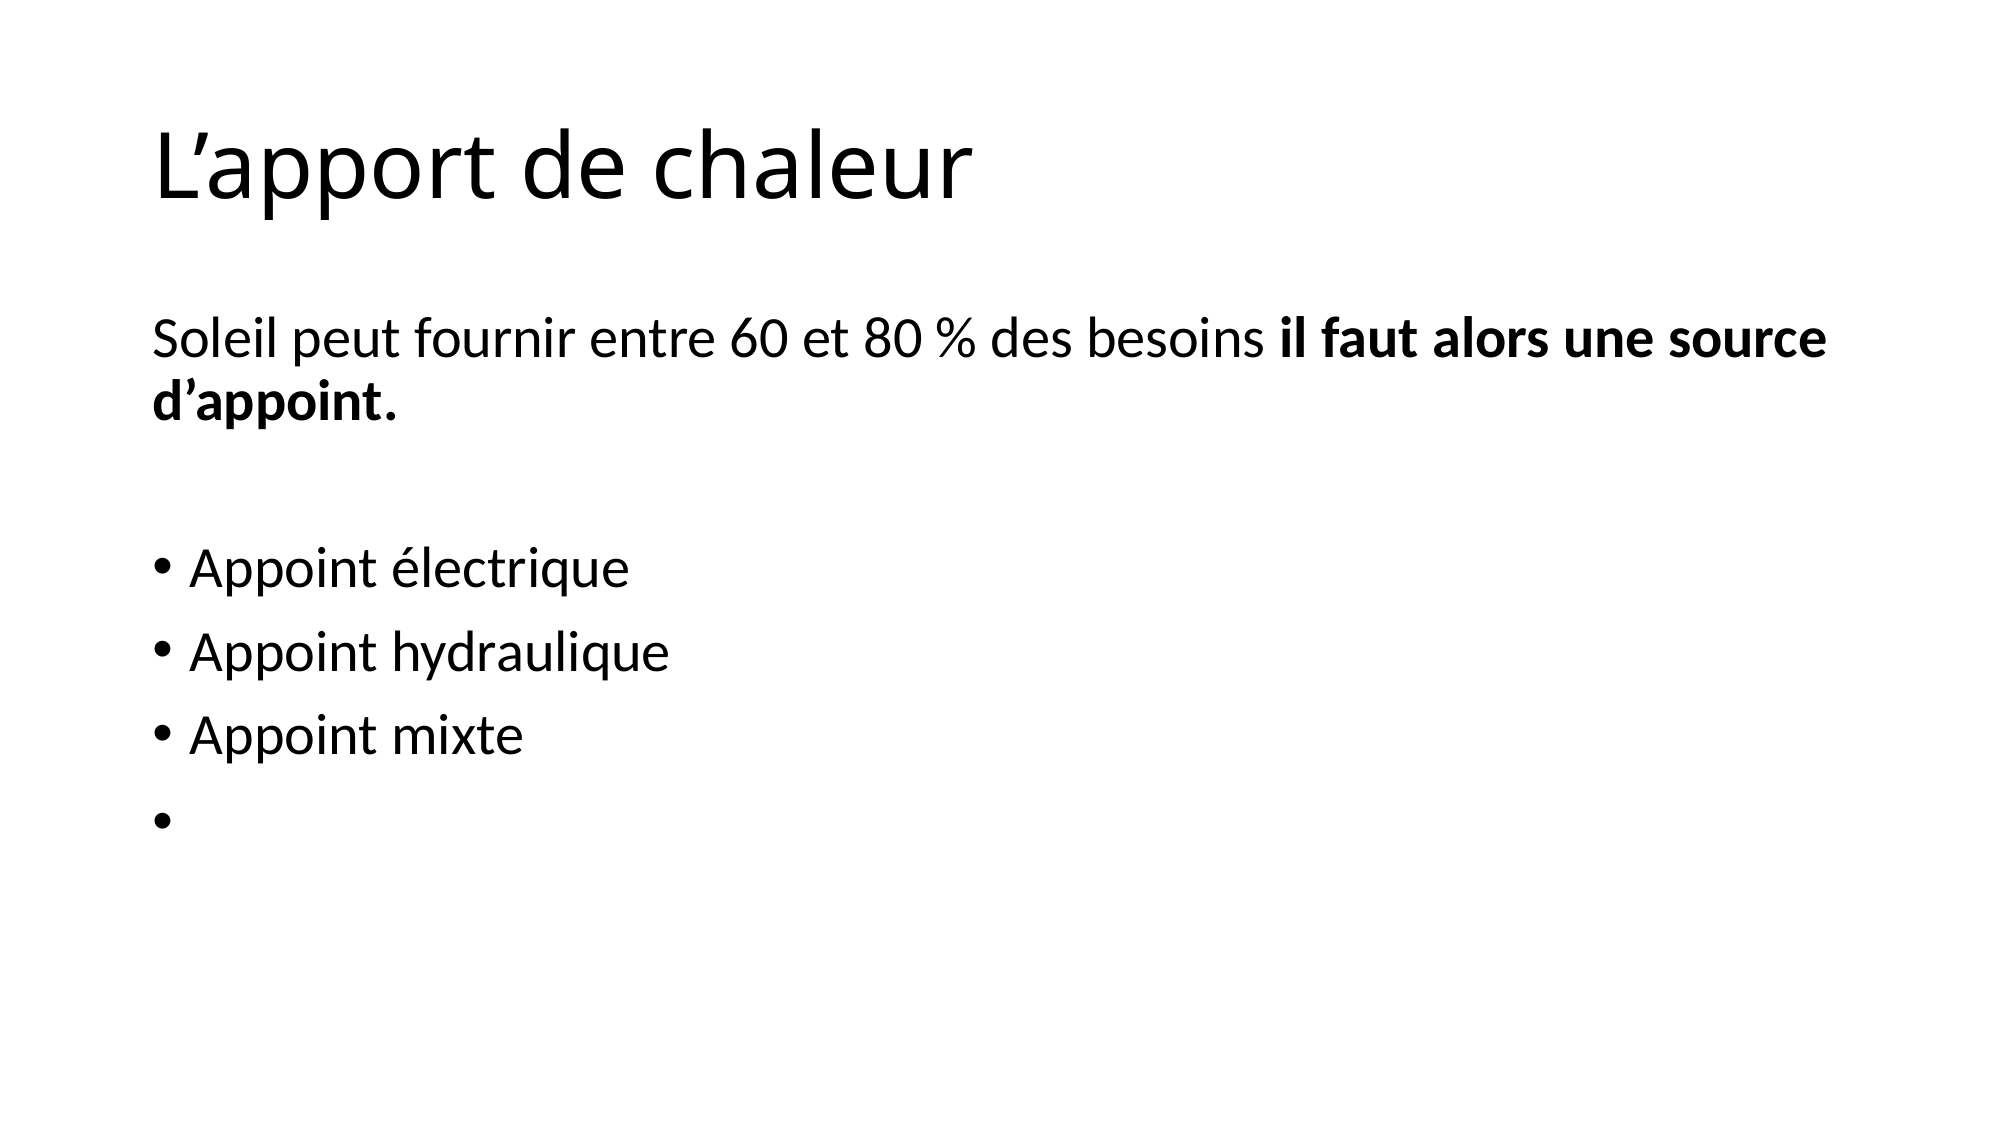

# L’apport de chaleur
Soleil peut fournir entre 60 et 80 % des besoins il faut alors une source d’appoint.
Appoint électrique
Appoint hydraulique
Appoint mixte